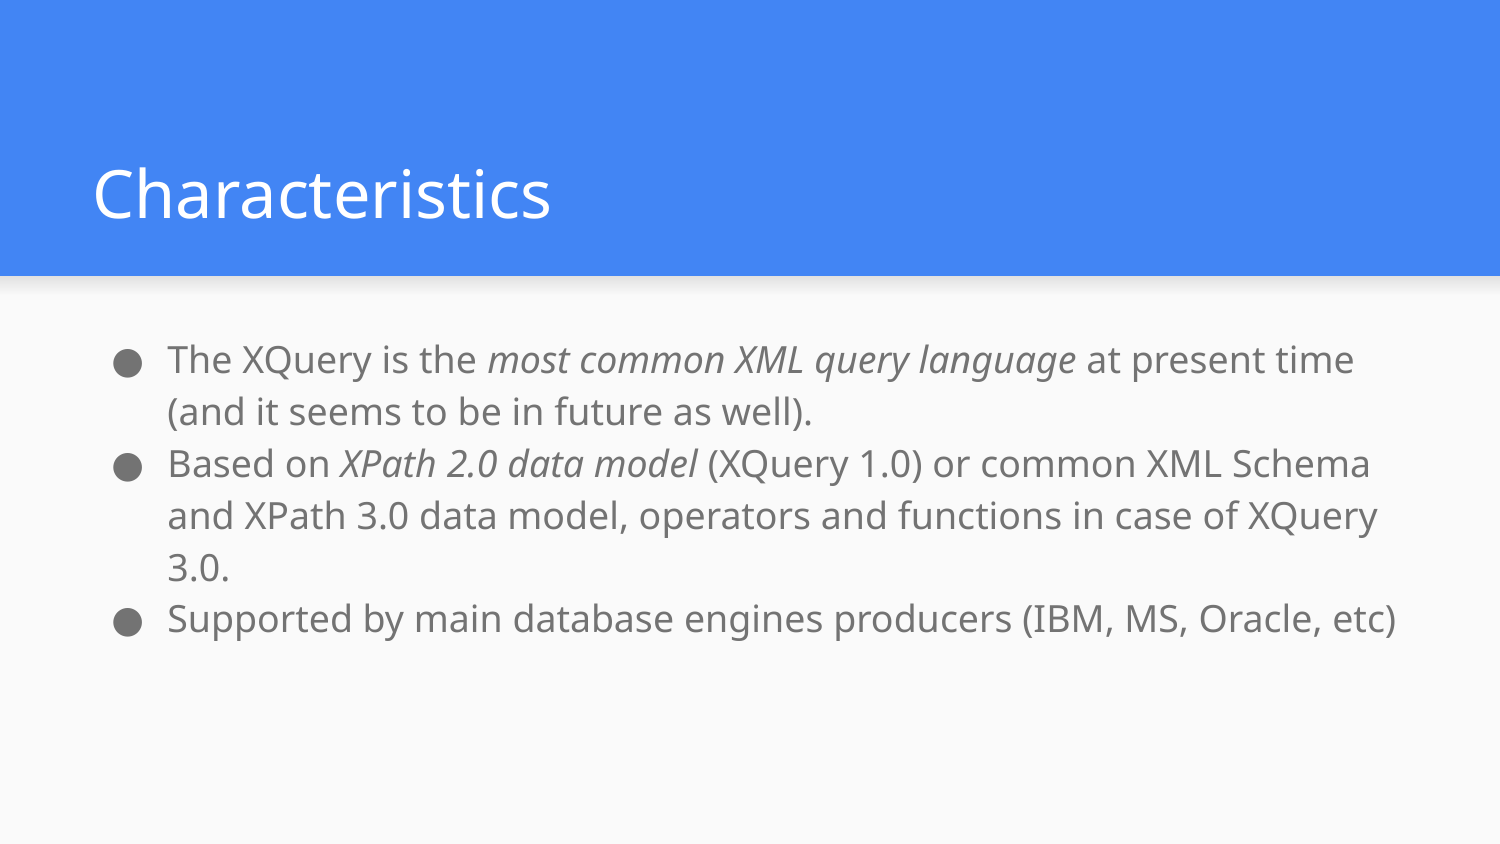

# Characteristics
The XQuery is the most common XML query language at present time (and it seems to be in future as well).
Based on XPath 2.0 data model (XQuery 1.0) or common XML Schema and XPath 3.0 data model, operators and functions in case of XQuery 3.0.
Supported by main database engines producers (IBM, MS, Oracle, etc)